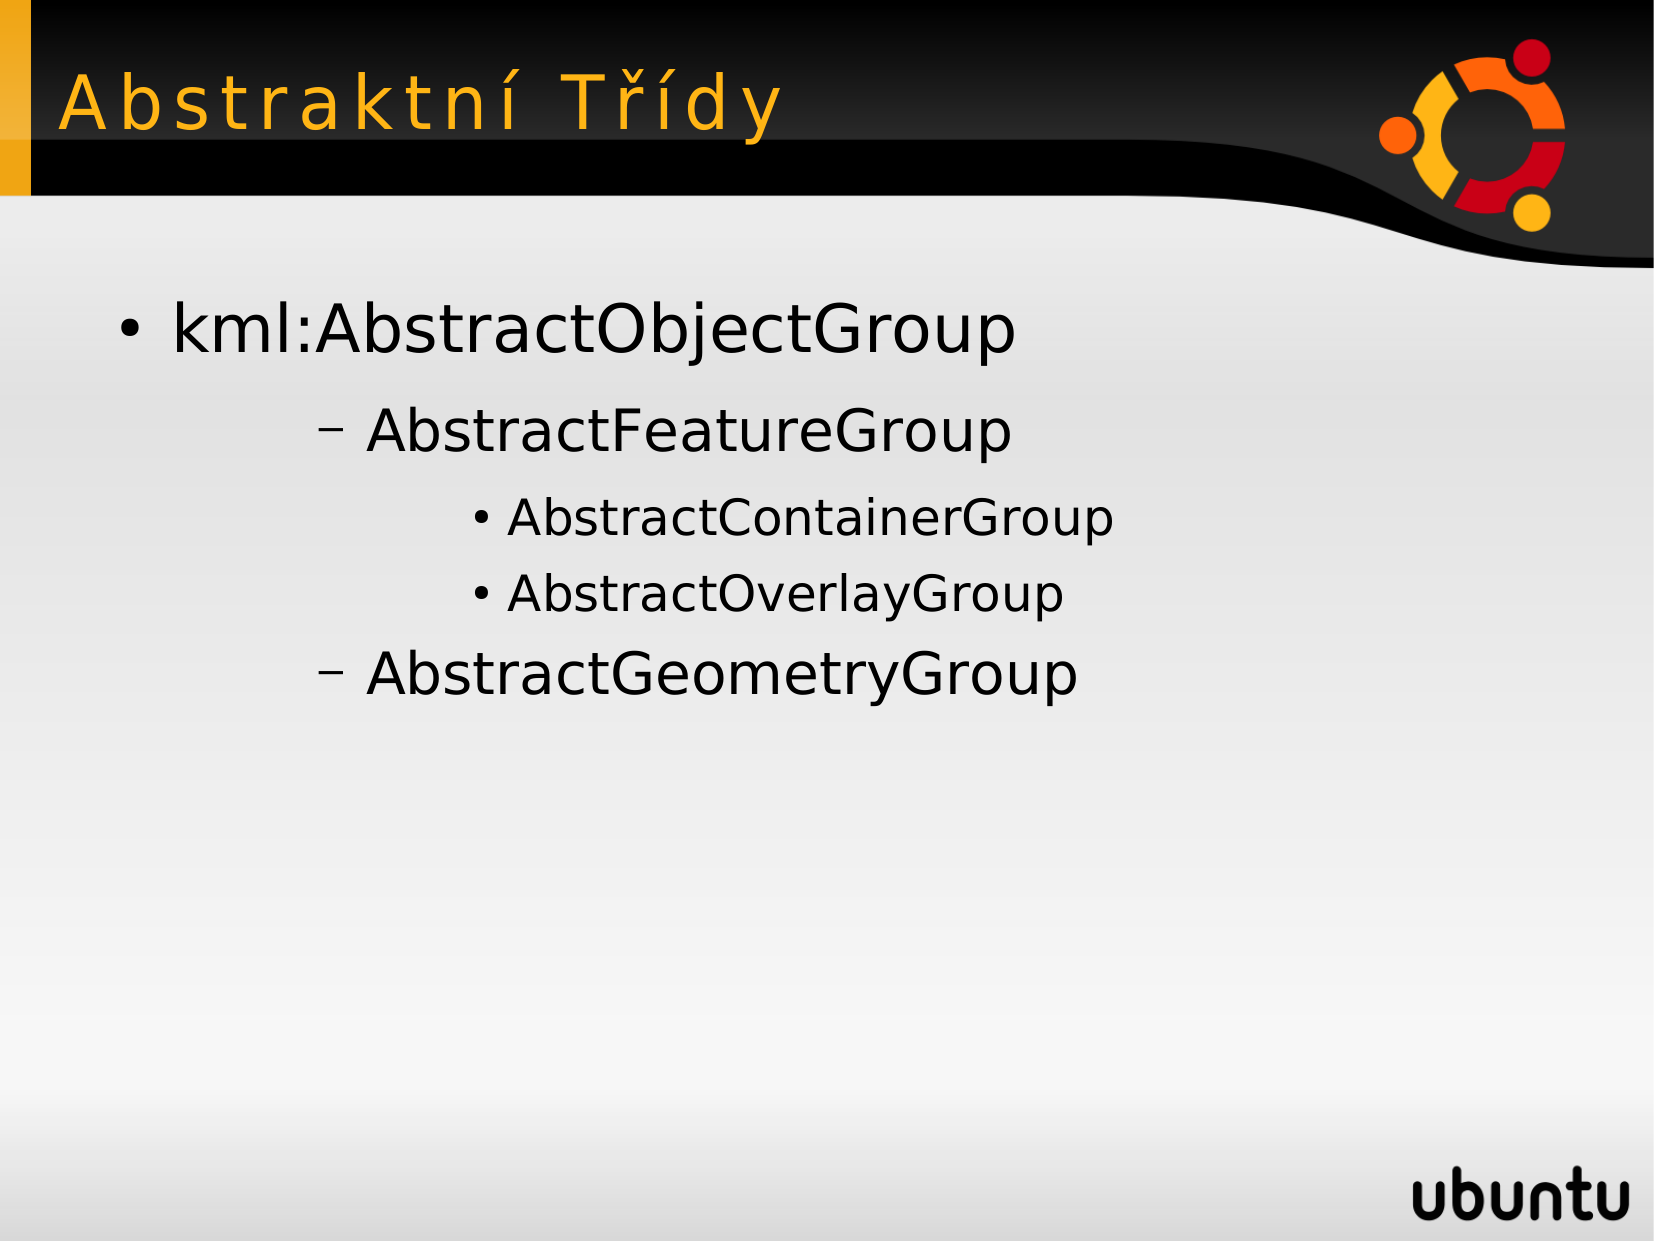

# Abstraktní Třídy
kml:AbstractObjectGroup
AbstractFeatureGroup
AbstractContainerGroup
AbstractOverlayGroup
AbstractGeometryGroup